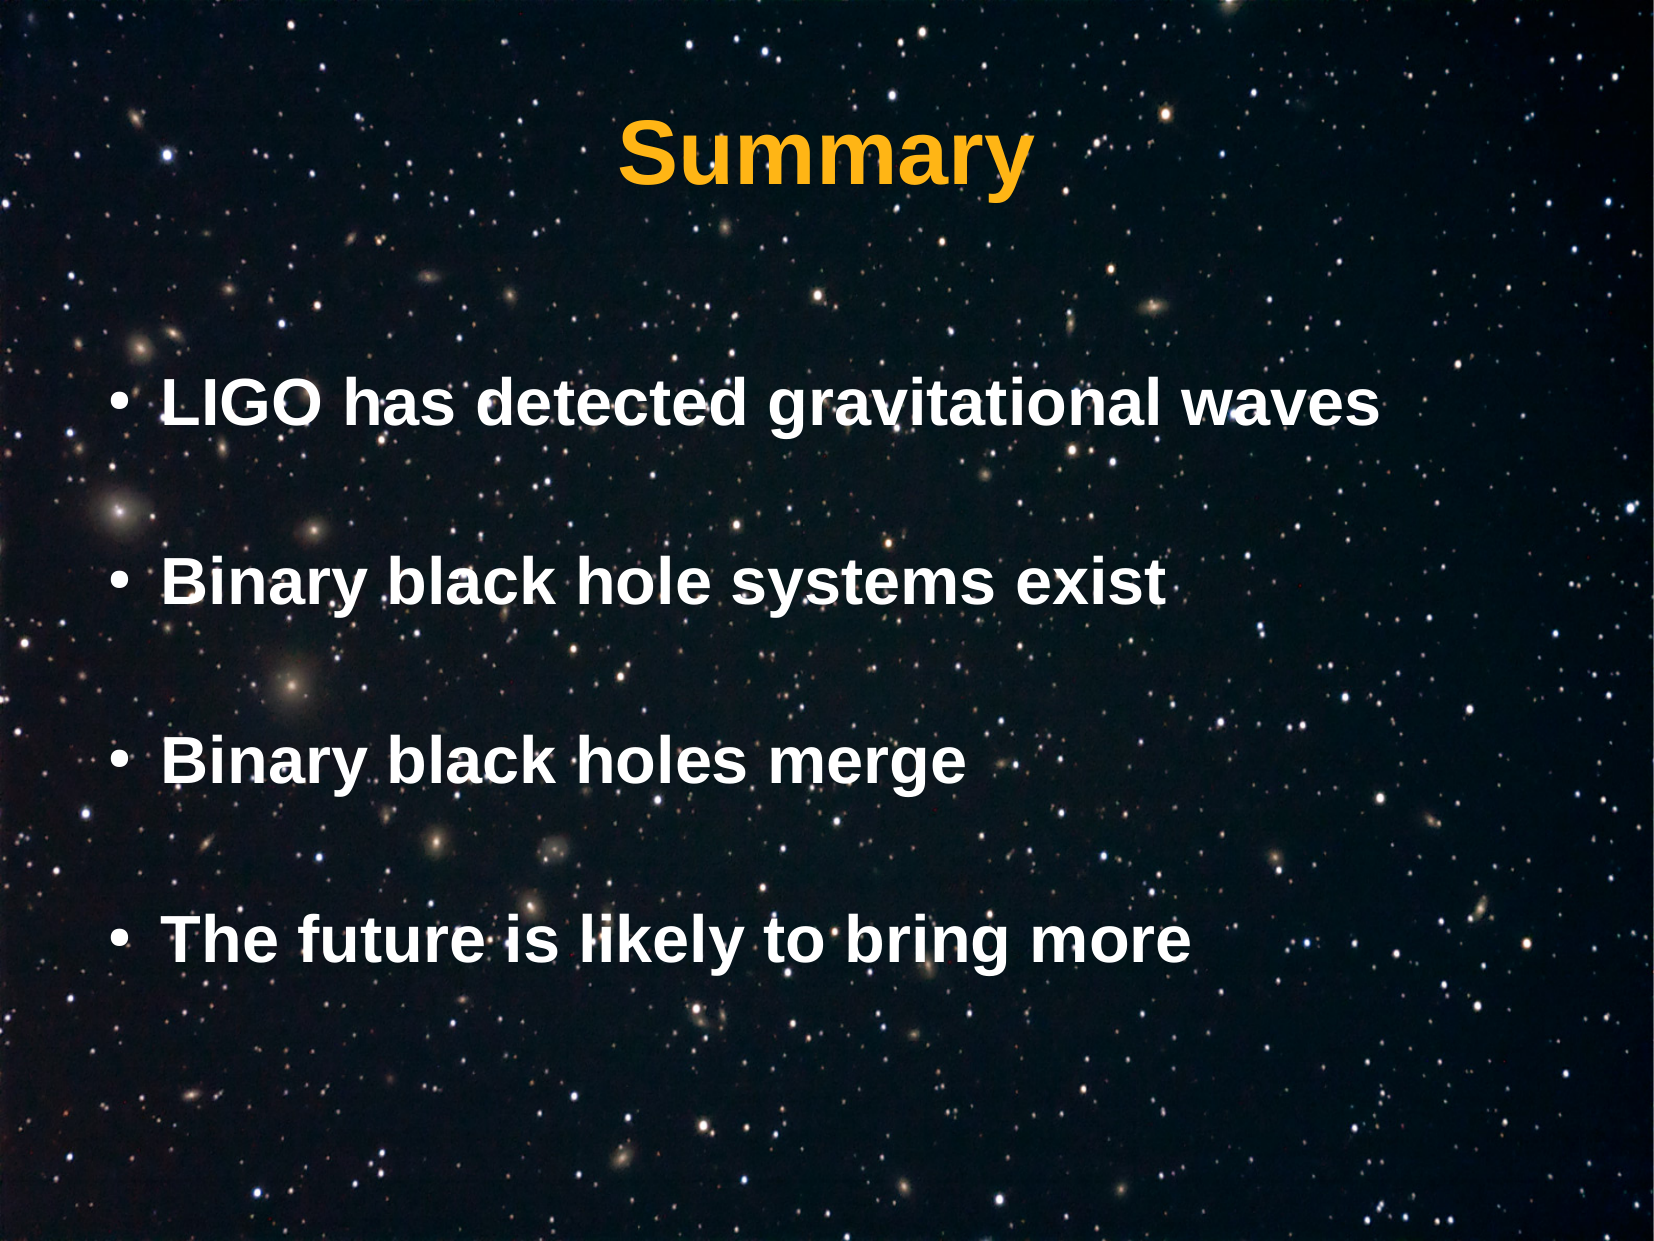

# Summary
LIGO has detected gravitational waves
Binary black hole systems exist
Binary black holes merge
The future is likely to bring more